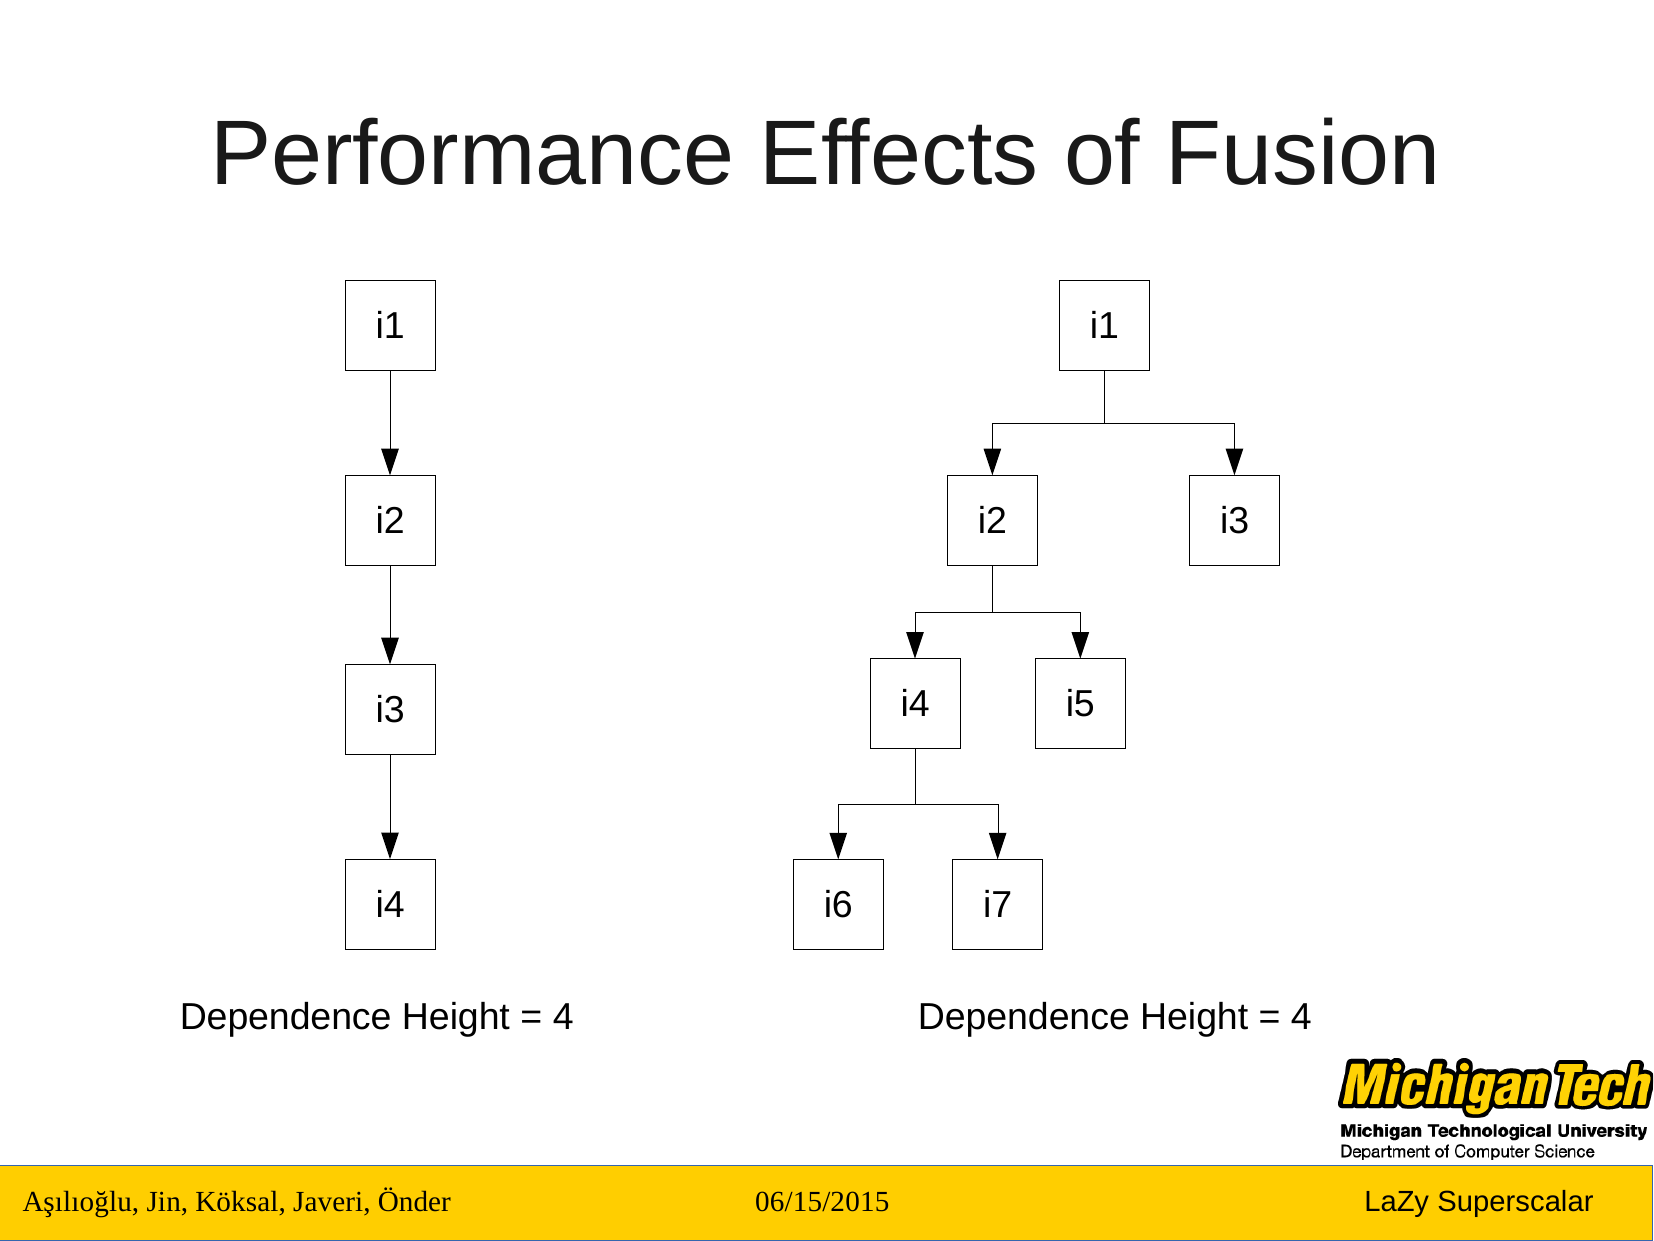

# Performance Effects of Fusion
i1
i1
i2
i2
i3
i4
i5
i3
i4
i6
i7
Dependence Height = 4
Dependence Height = 4
Aşılıoğlu, Jin, Köksal, Javeri, Önder
06/15/2015